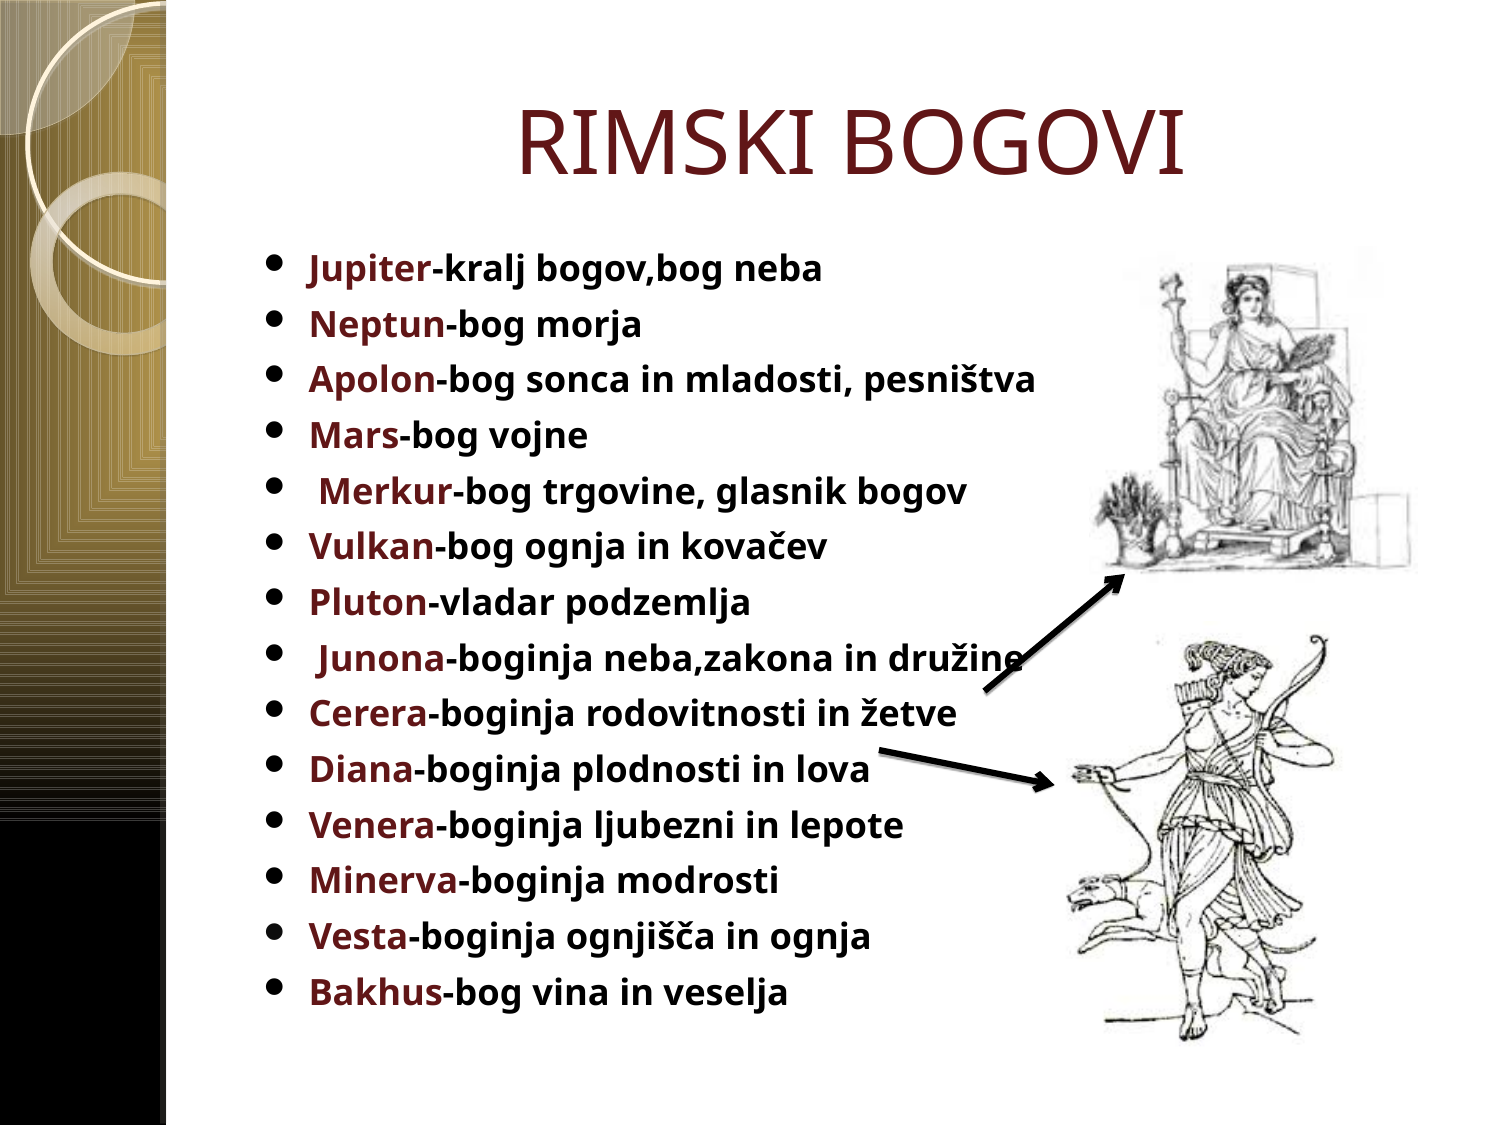

# RIMSKI BOGOVI
Jupiter-kralj bogov,bog neba
Neptun-bog morja
Apolon-bog sonca in mladosti, pesništva
Mars-bog vojne
Merkur-bog trgovine, glasnik bogov
Vulkan-bog ognja in kovačev
Pluton-vladar podzemlja
Junona-boginja neba,zakona in družine
Cerera-boginja rodovitnosti in žetve
Diana-boginja plodnosti in lova
Venera-boginja ljubezni in lepote
Minerva-boginja modrosti
Vesta-boginja ognjišča in ognja
Bakhus-bog vina in veselja